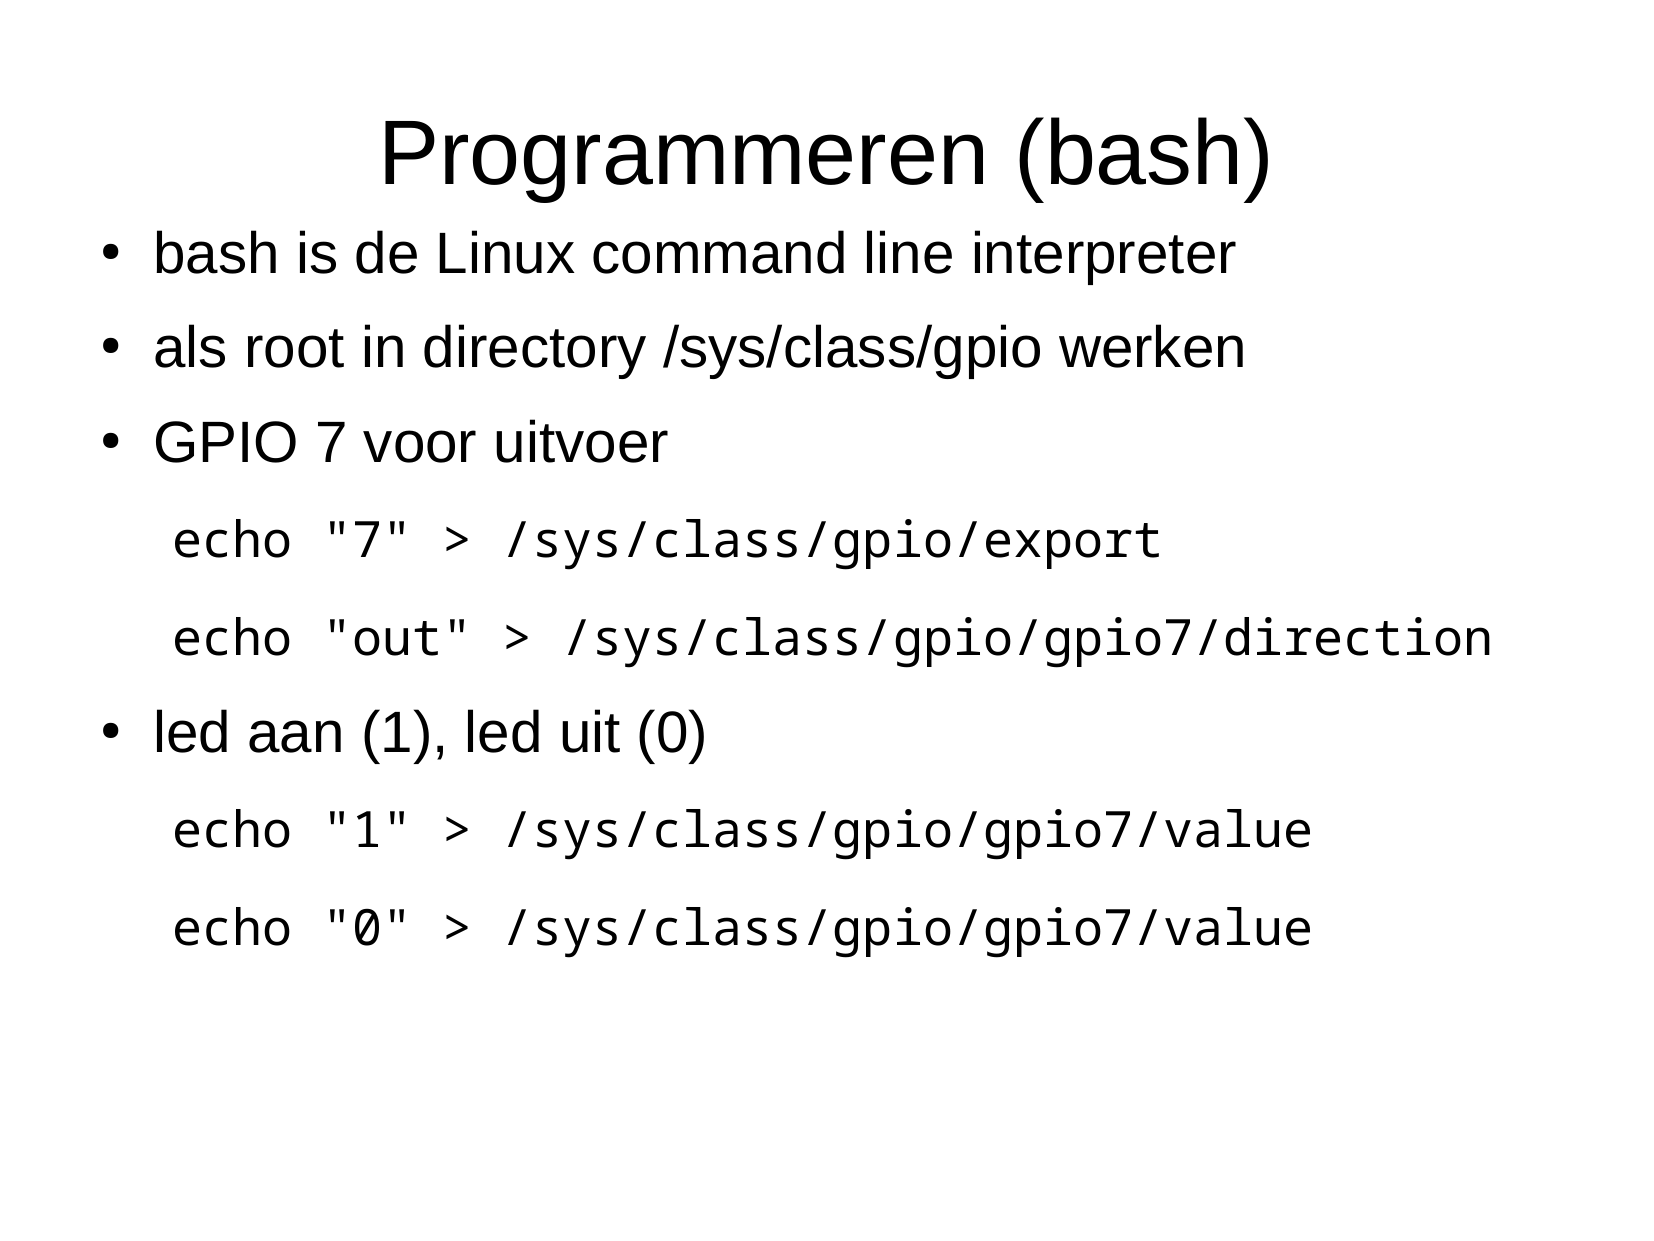

# Programmeren (bash)
bash is de Linux command line interpreter
als root in directory /sys/class/gpio werken
GPIO 7 voor uitvoer
 echo "7" > /sys/class/gpio/export
 echo "out" > /sys/class/gpio/gpio7/direction
led aan (1), led uit (0)
 echo "1" > /sys/class/gpio/gpio7/value
 echo "0" > /sys/class/gpio/gpio7/value